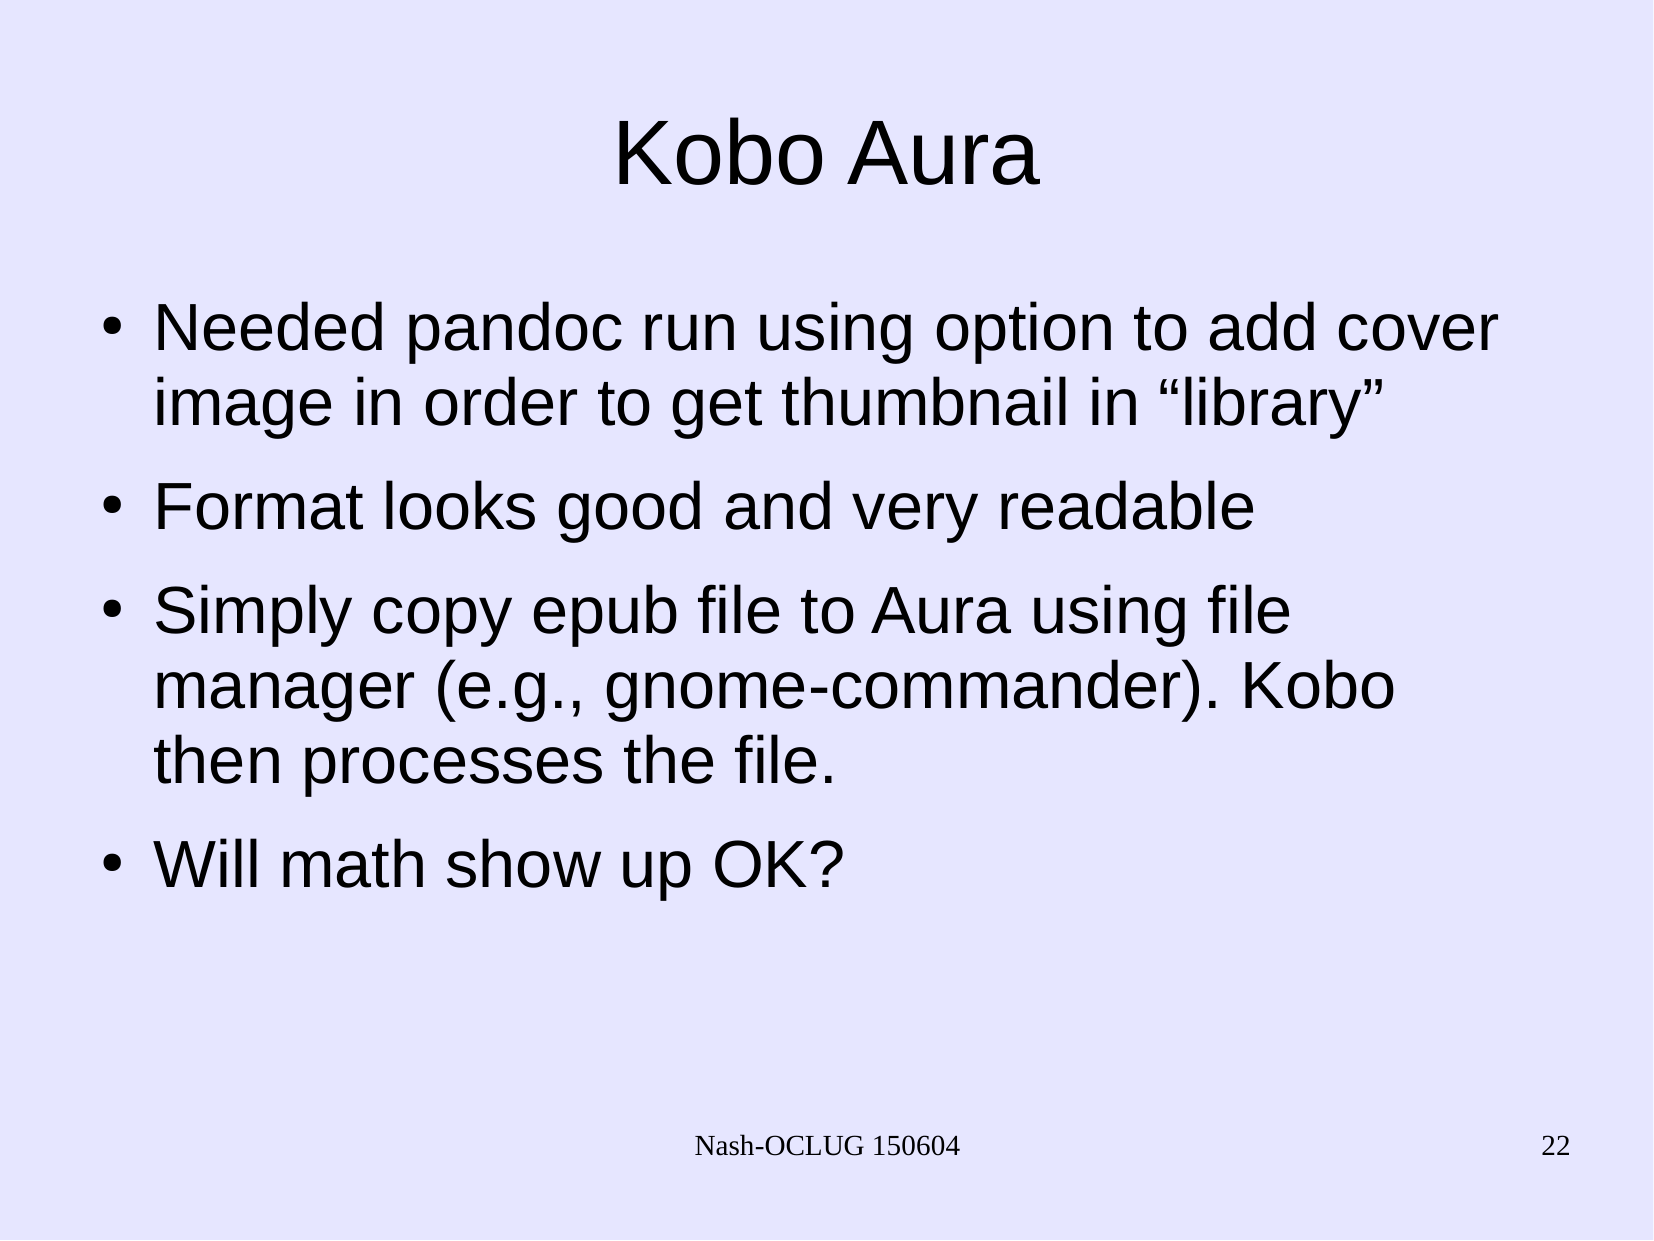

# Kobo Aura
Needed pandoc run using option to add cover image in order to get thumbnail in “library”
Format looks good and very readable
Simply copy epub file to Aura using file manager (e.g., gnome-commander). Kobo then processes the file.
Will math show up OK?
22